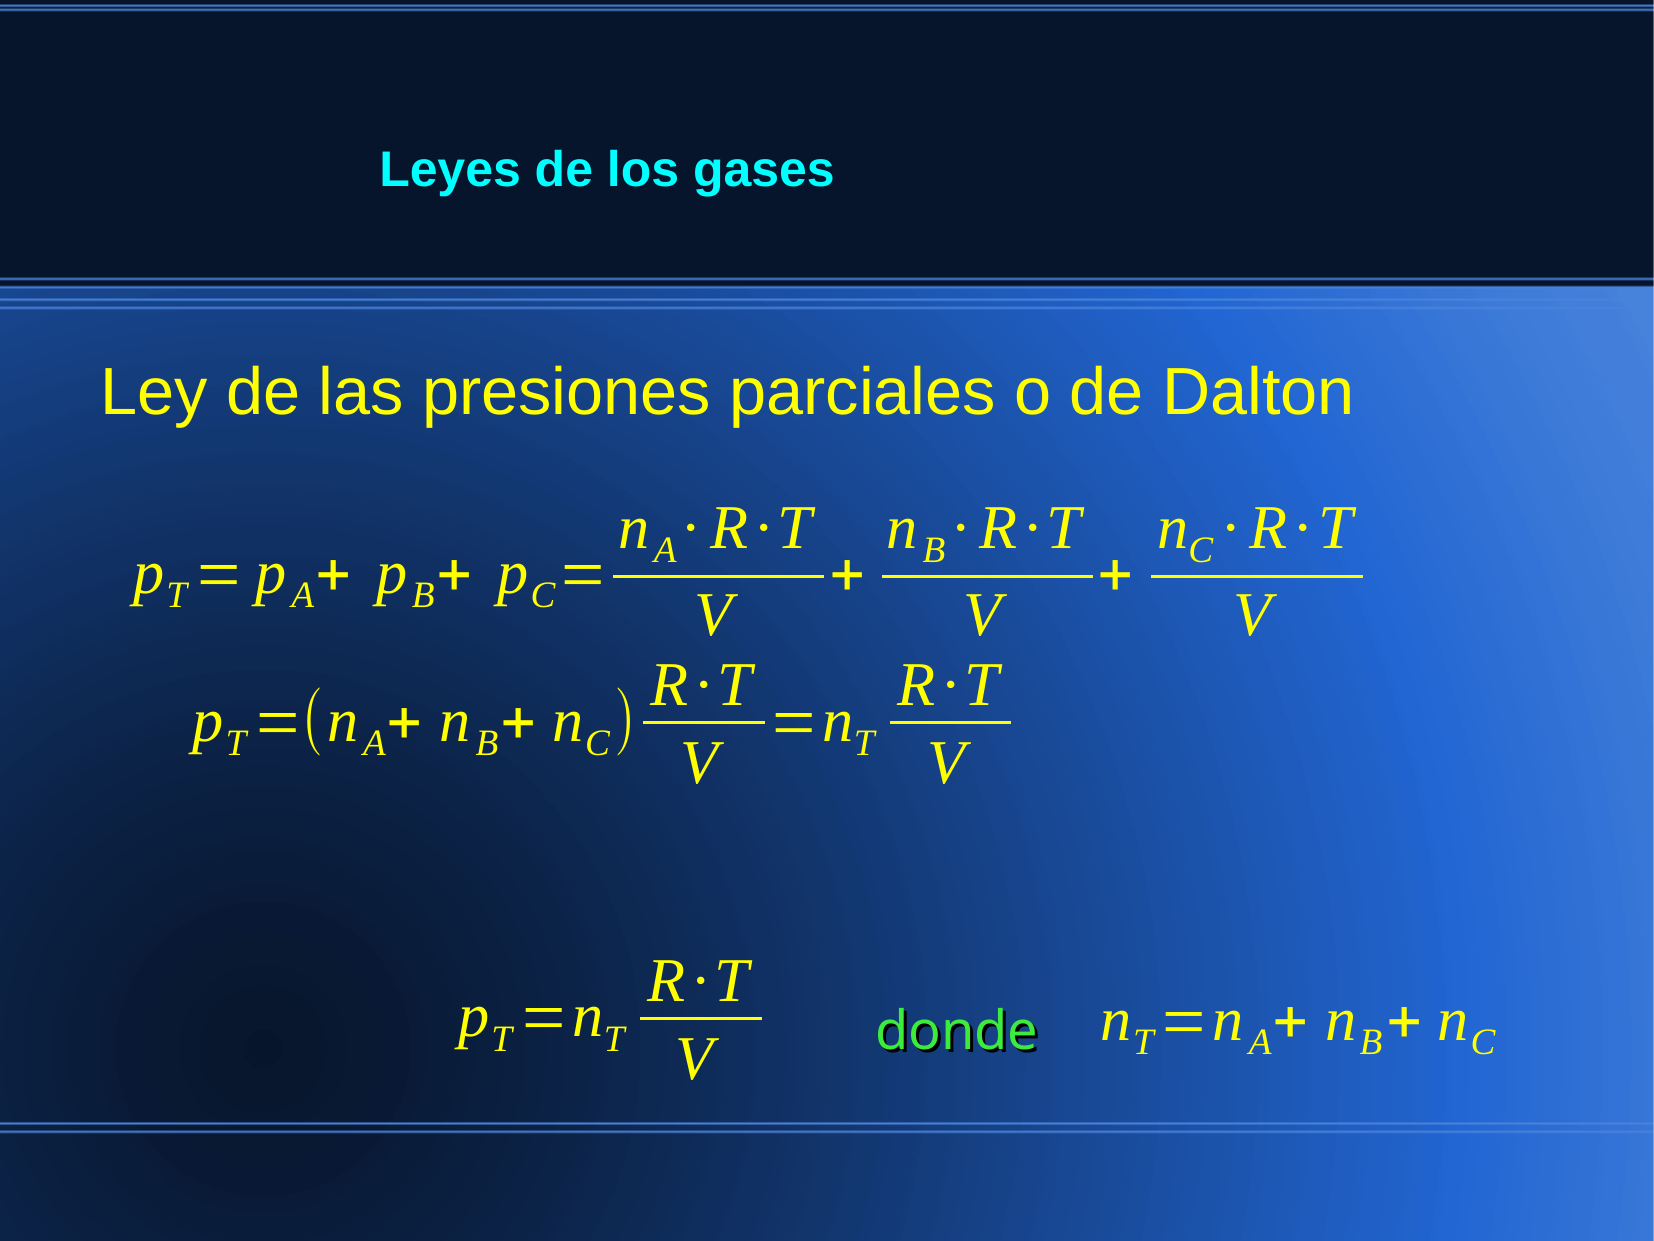

# Leyes de los gases
Ley de las presiones parciales o de Dalton
donde